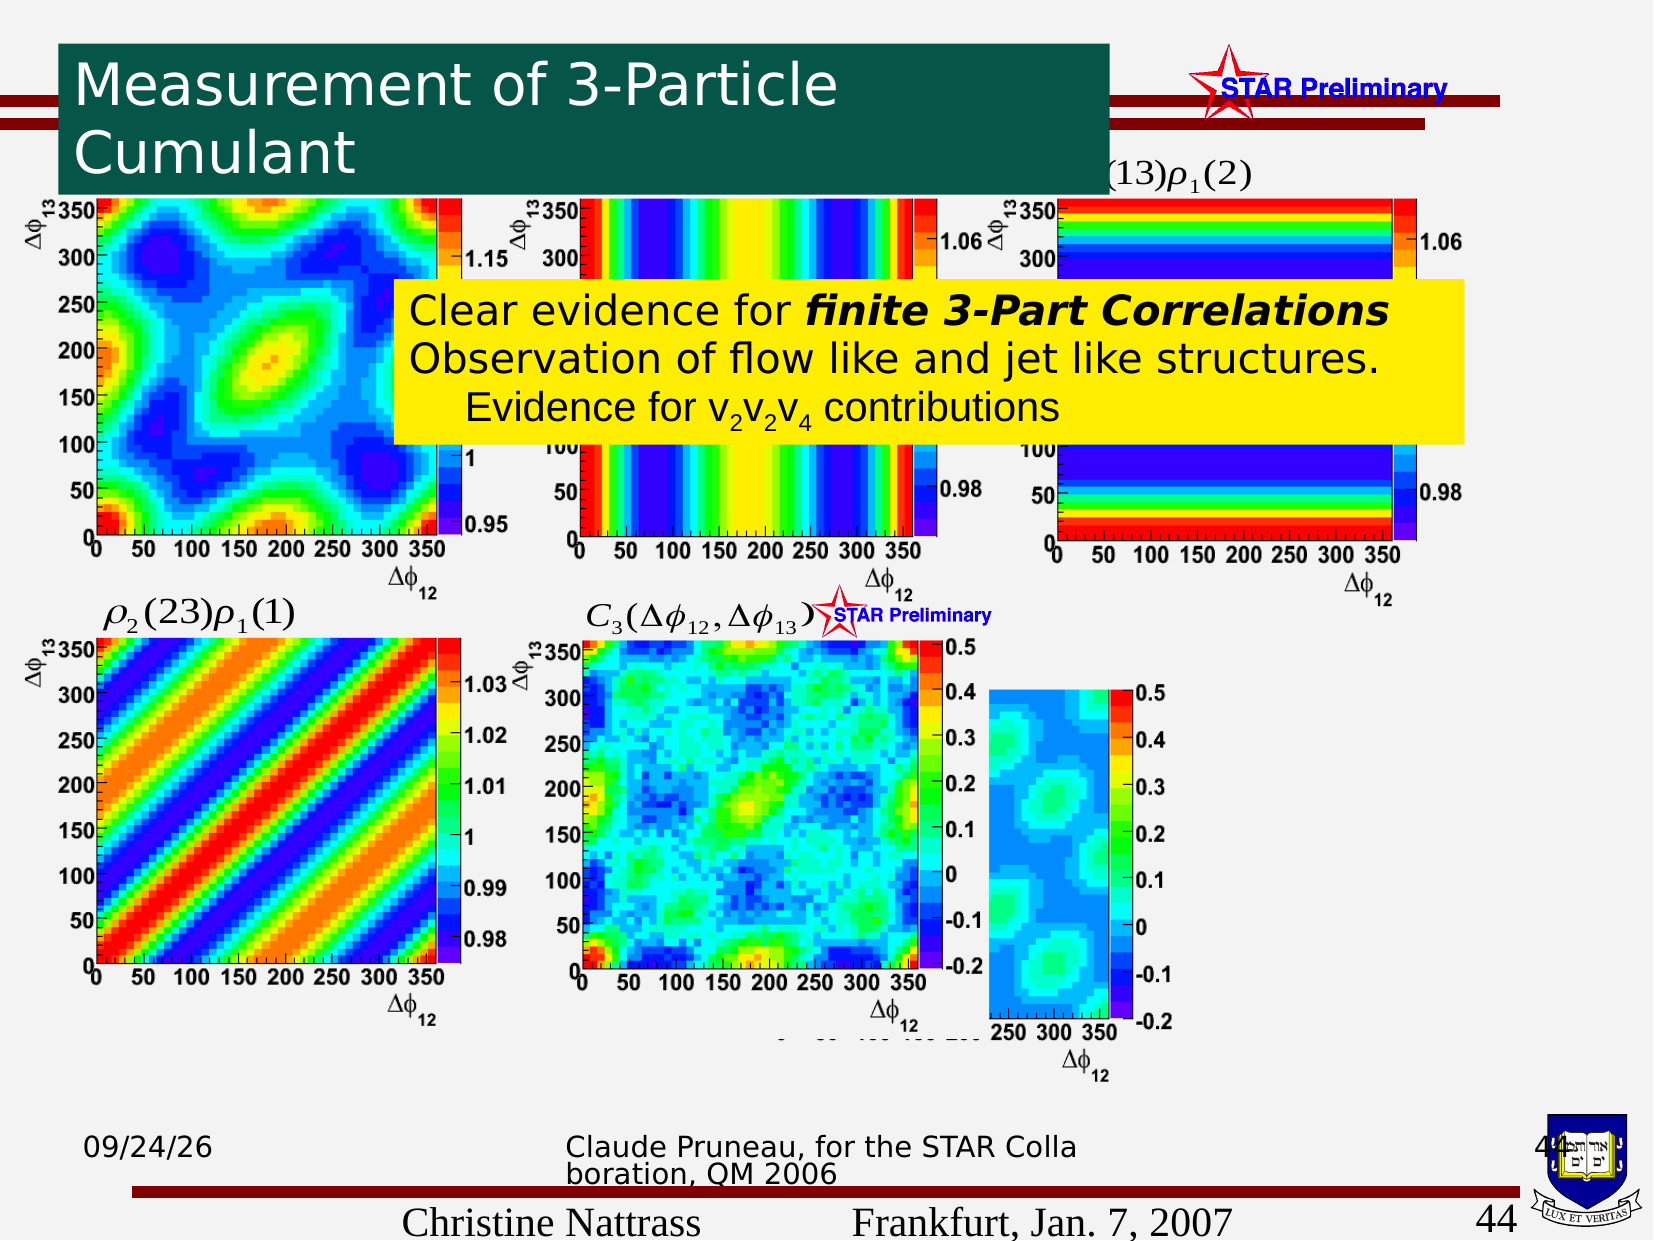

Measurement of 3-Particle Cumulant
Clear evidence for finite 3-Part Correlations
Observation of flow like and jet like structures.
Evidence for v2v2v4 contributions
Claude Pruneau, for the STAR Collaboration, QM 2006
44